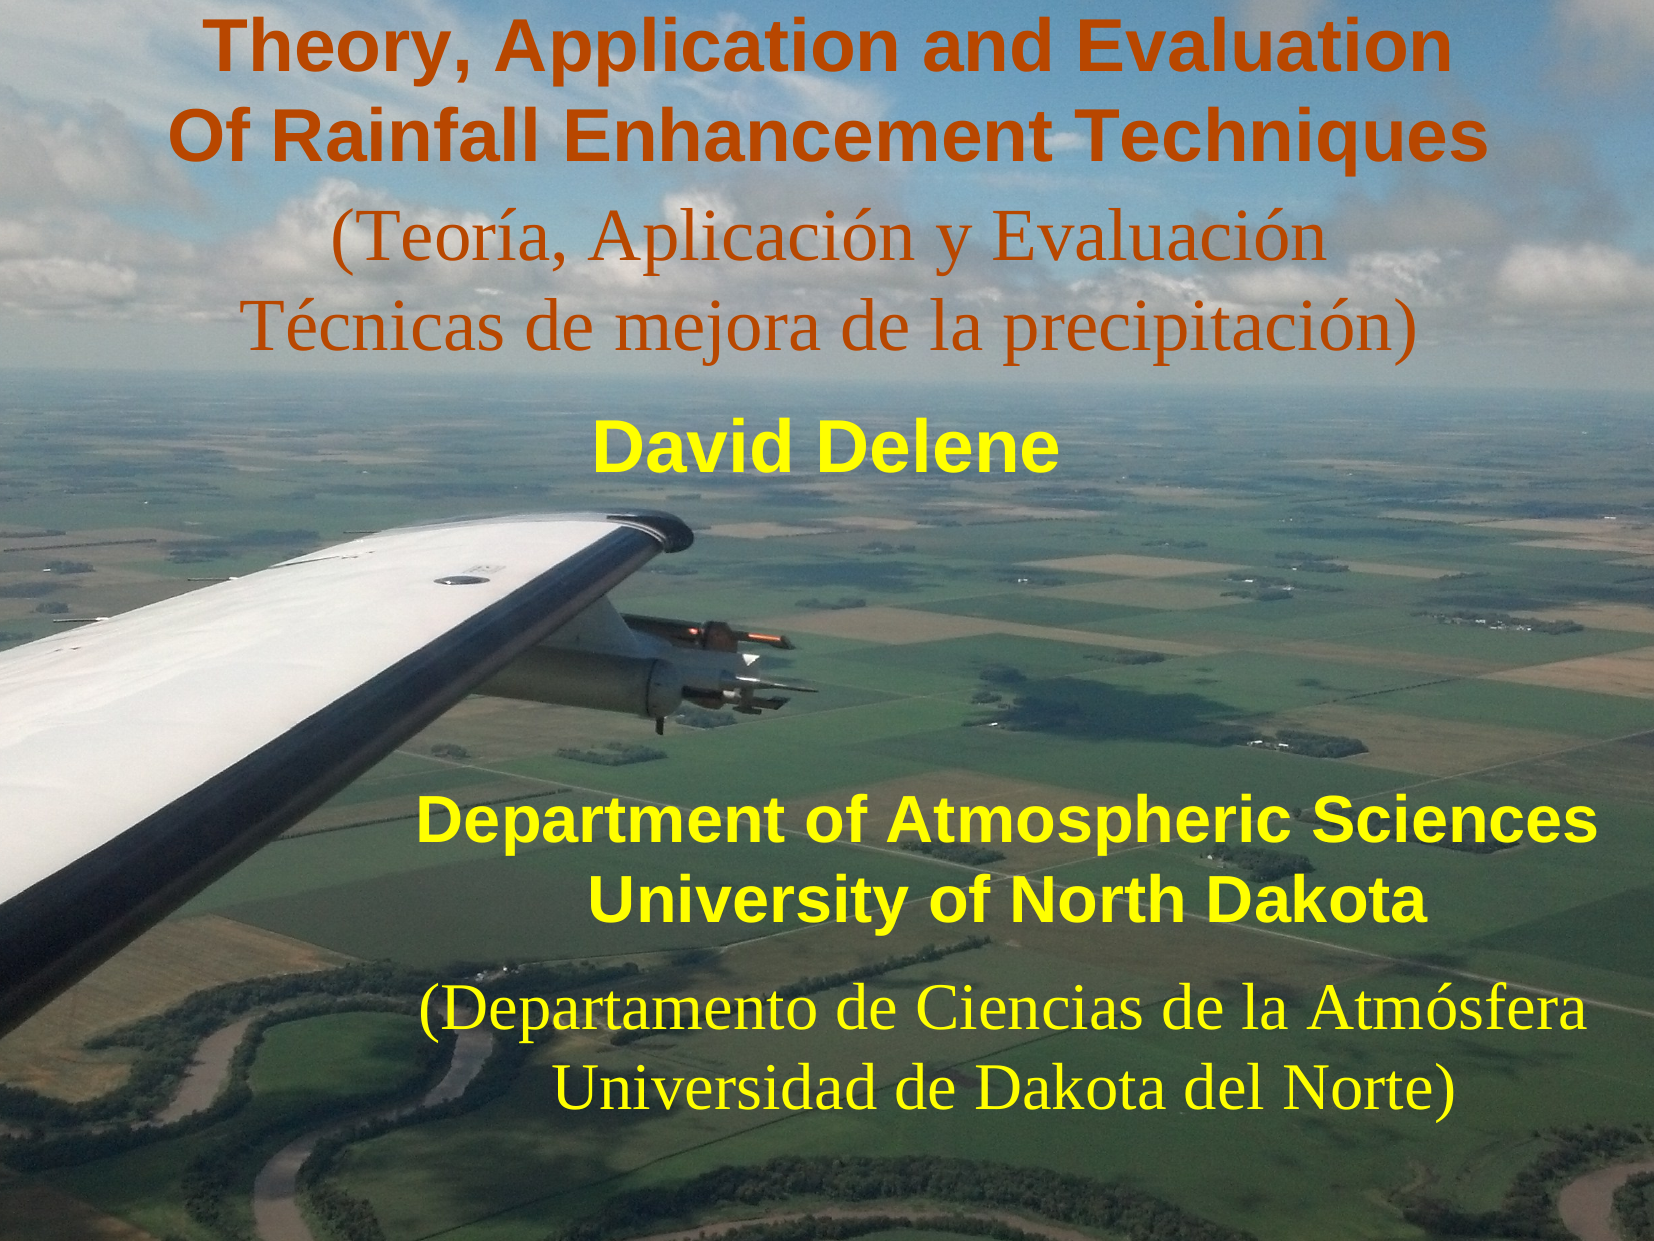

Theory, Application and Evaluation
Of Rainfall Enhancement Techniques
(Teoría, Aplicación y Evaluación
Técnicas de mejora de la precipitación)
David Delene
Department of Atmospheric Sciences
University of North Dakota
(Departamento de Ciencias de la Atmósfera
Universidad de Dakota del Norte)